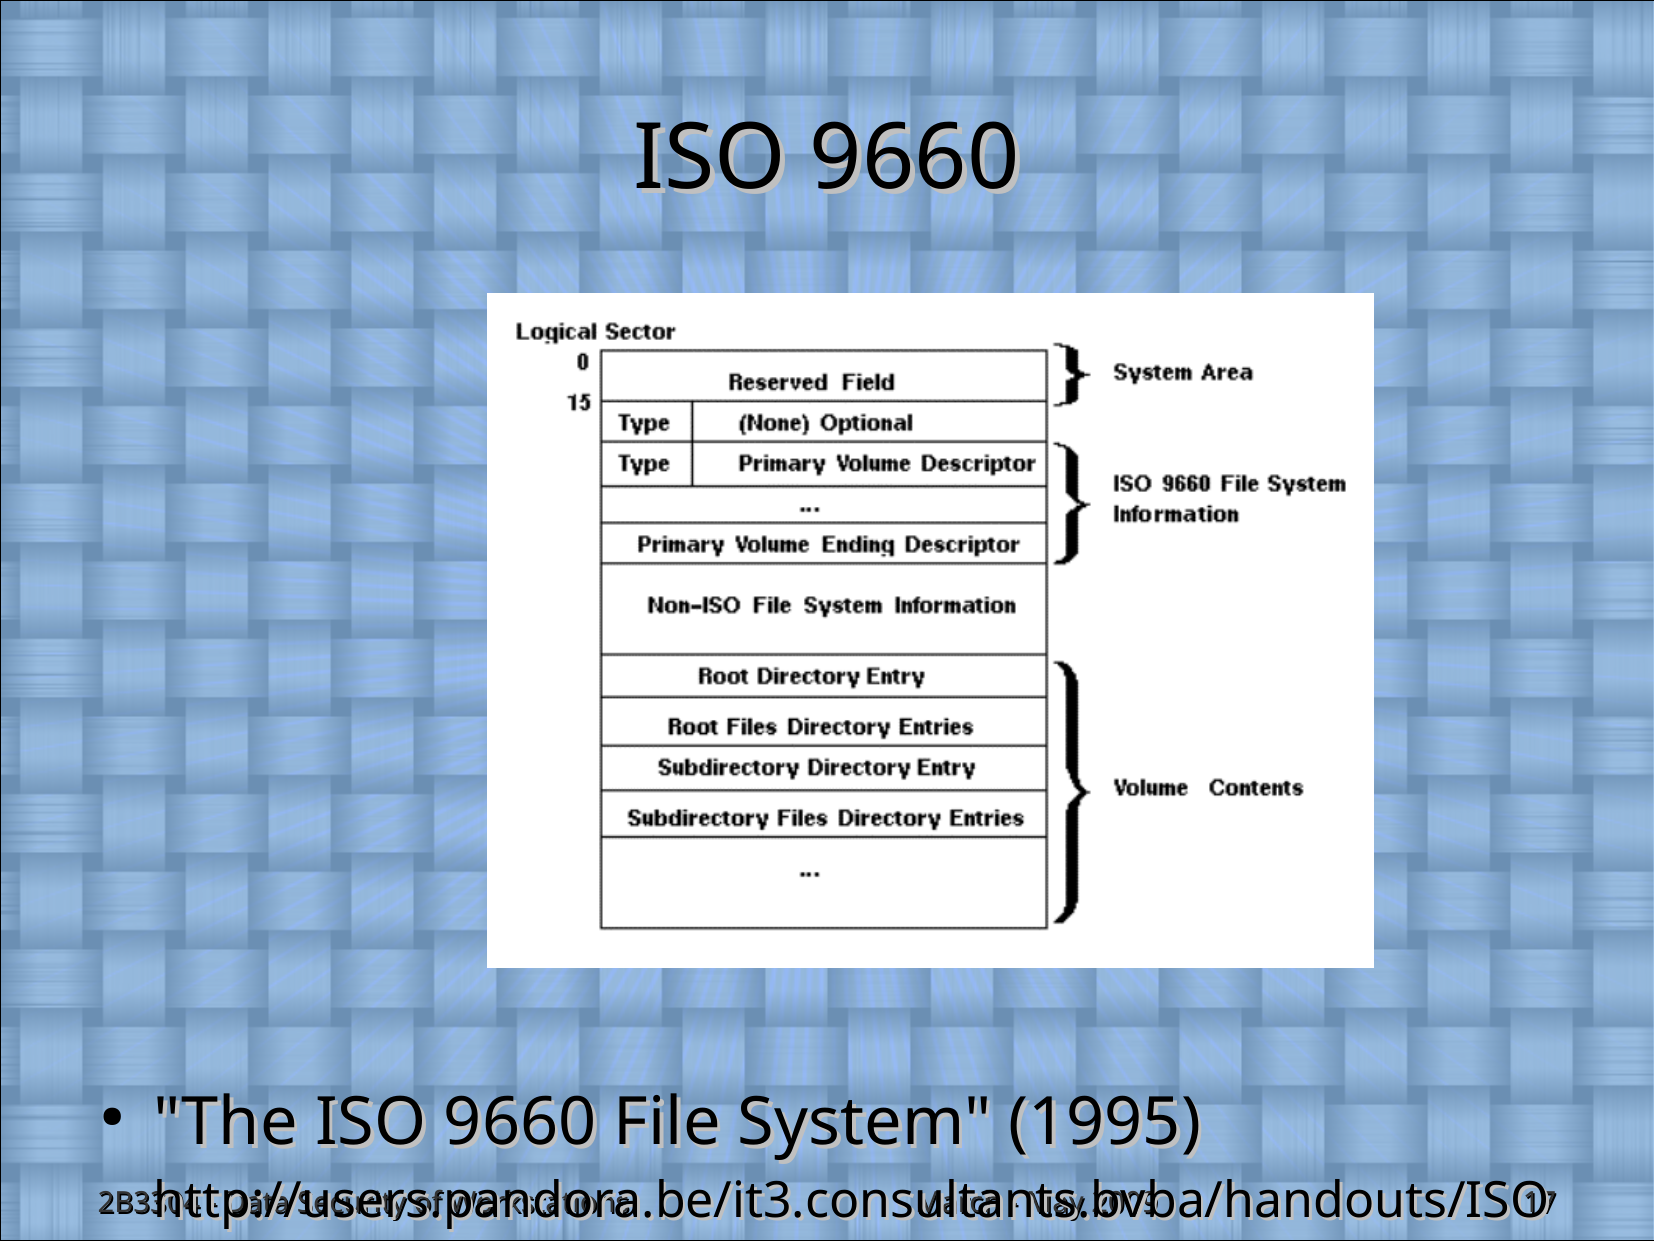

# ISO 9660
"The ISO 9660 File System" (1995)
http://users.pandora.be/it3.consultants.bvba/handouts/ISO9960.html